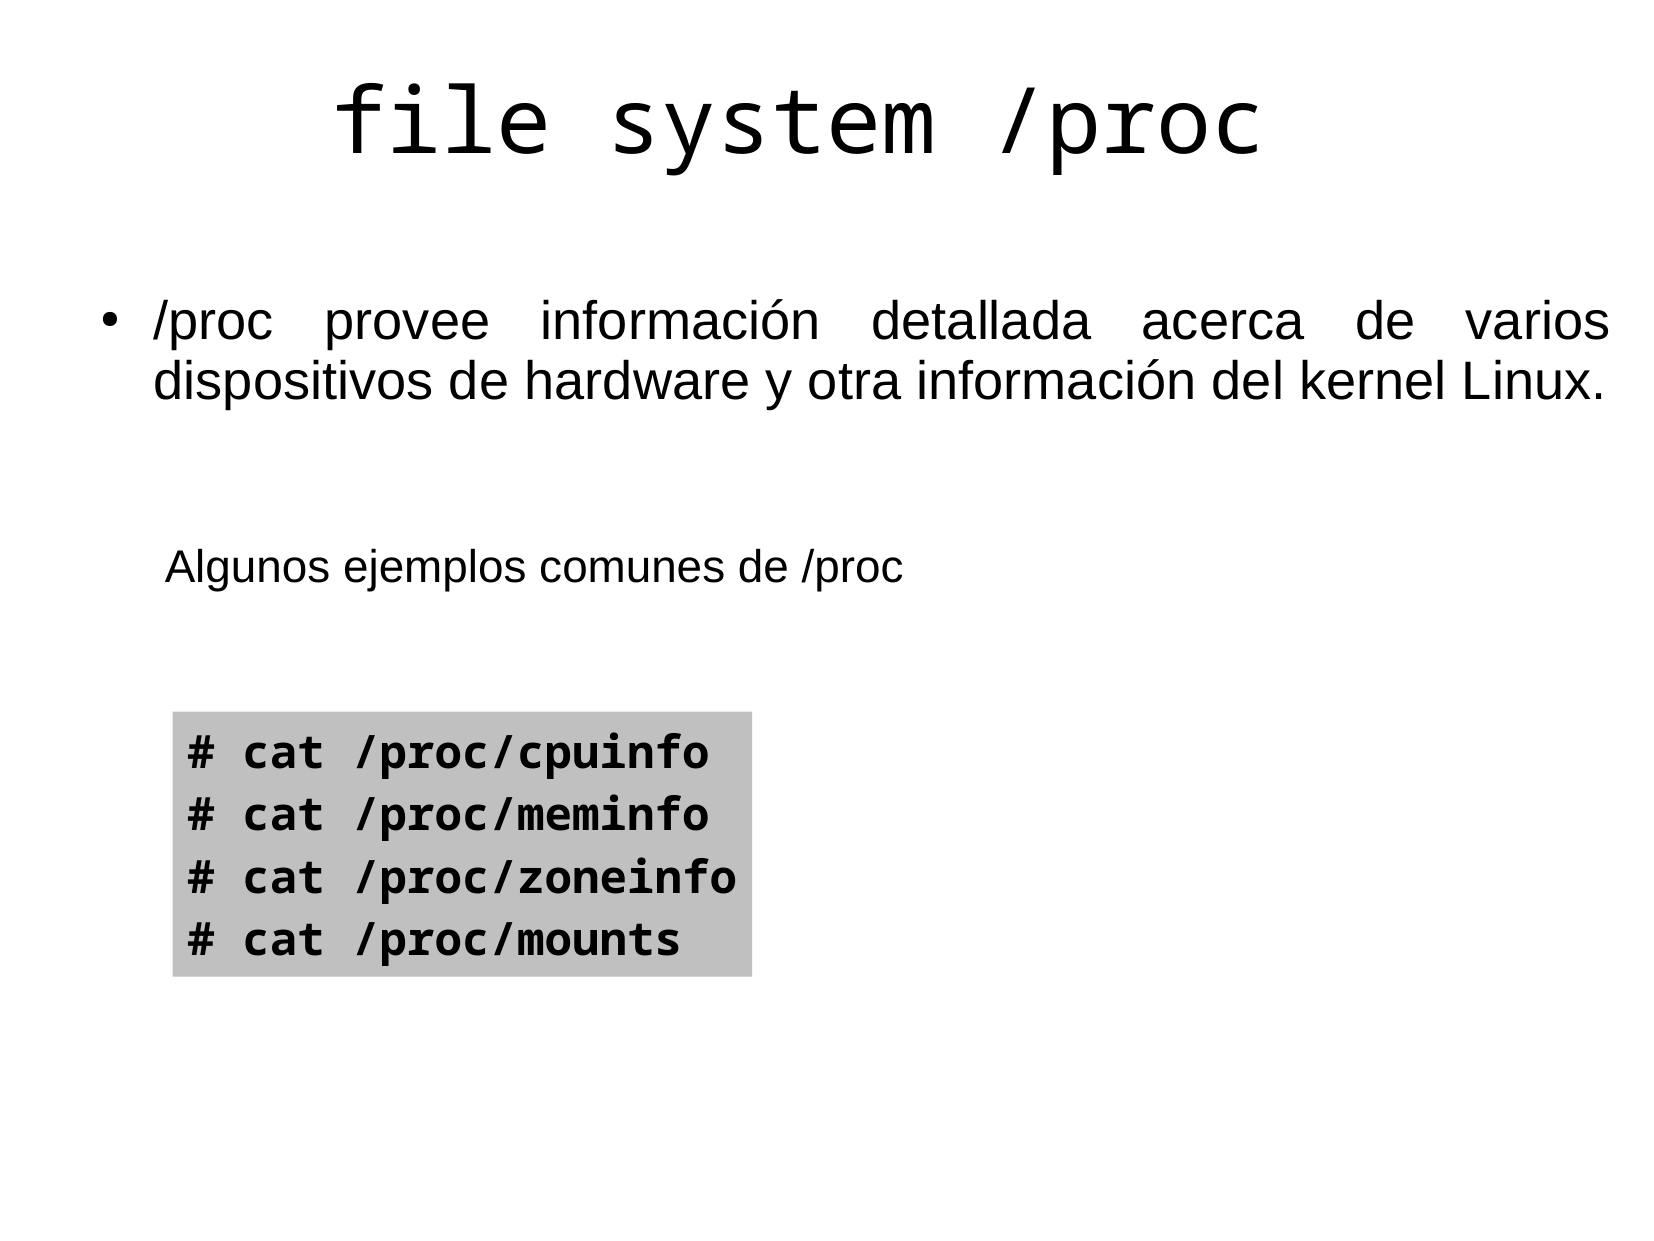

# file system /proc
/proc provee información detallada acerca de varios dispositivos de hardware y otra información del kernel Linux.
Algunos ejemplos comunes de /proc
# cat /proc/cpuinfo
# cat /proc/meminfo
# cat /proc/zoneinfo
# cat /proc/mounts